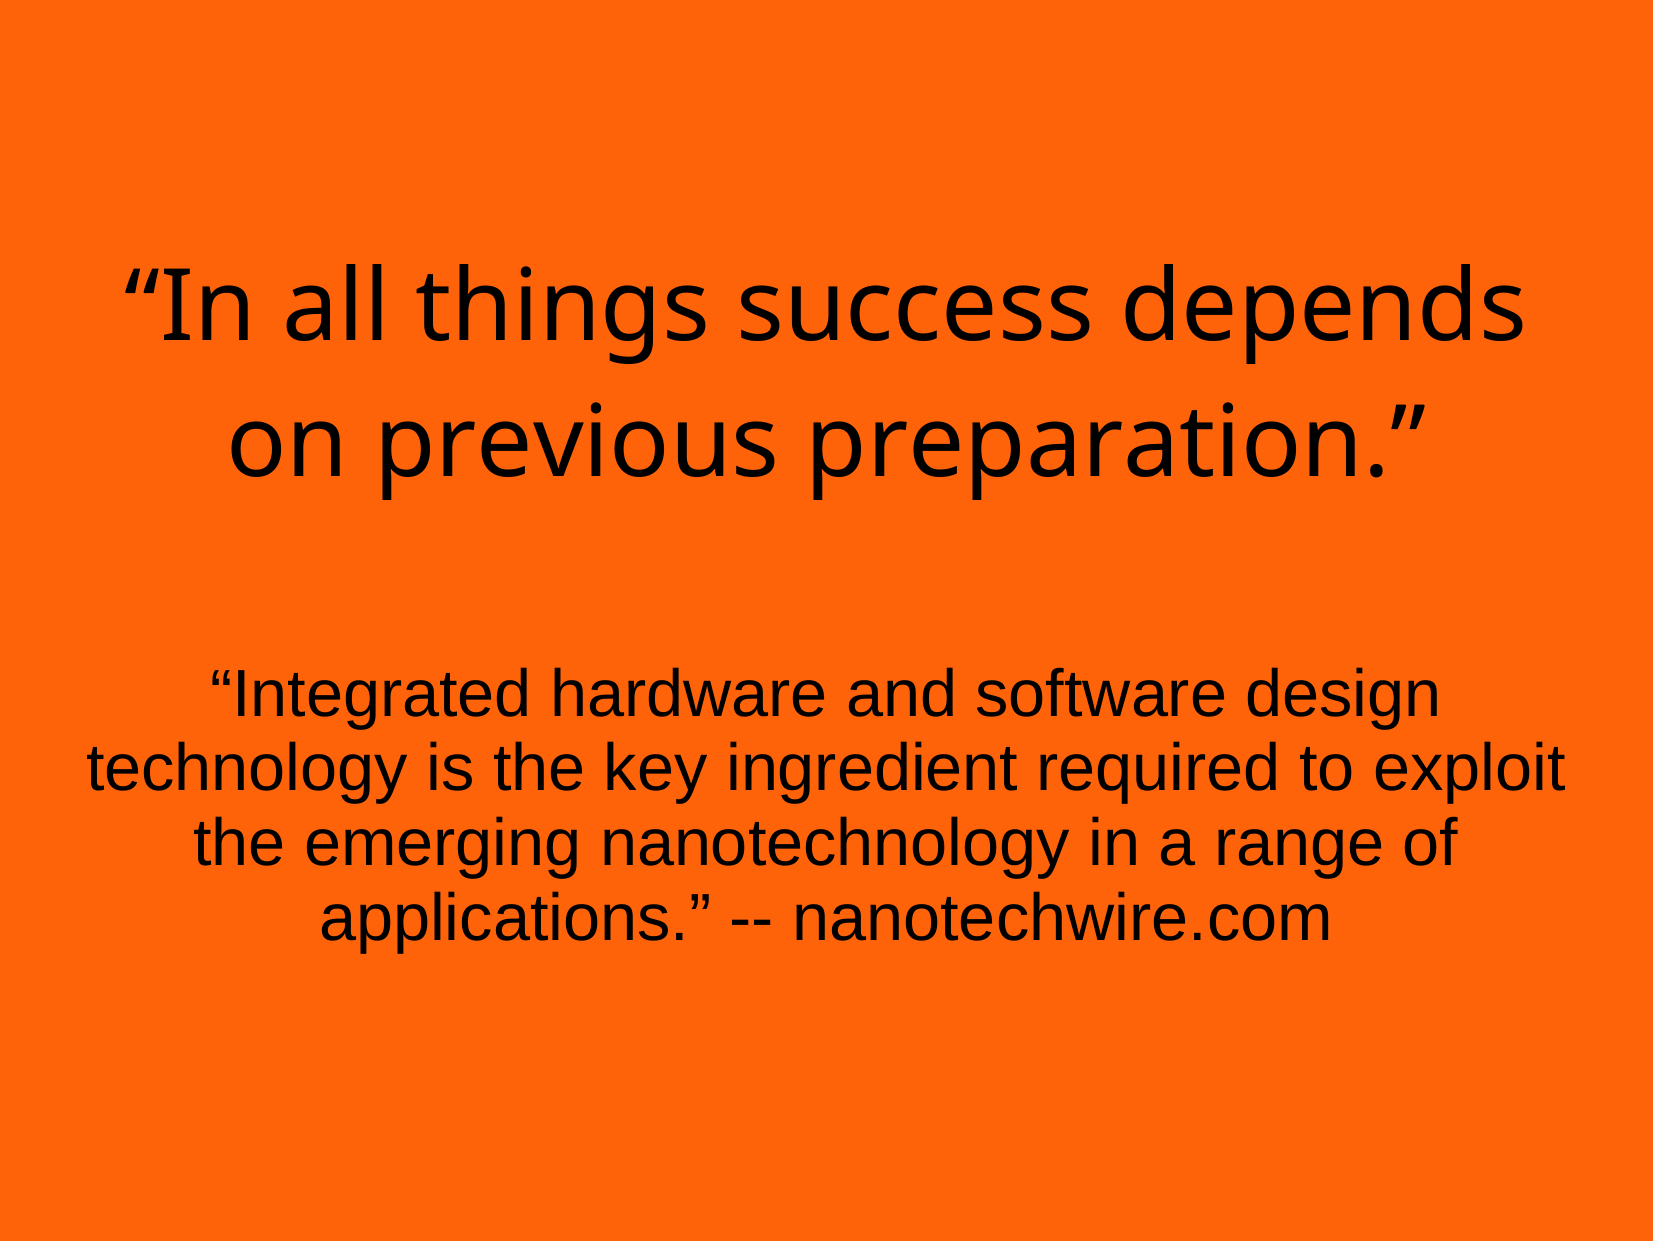

#
“In all things success depends on previous preparation.”
“Integrated hardware and software design technology is the key ingredient required to exploit the emerging nanotechnology in a range of applications.” -- nanotechwire.com